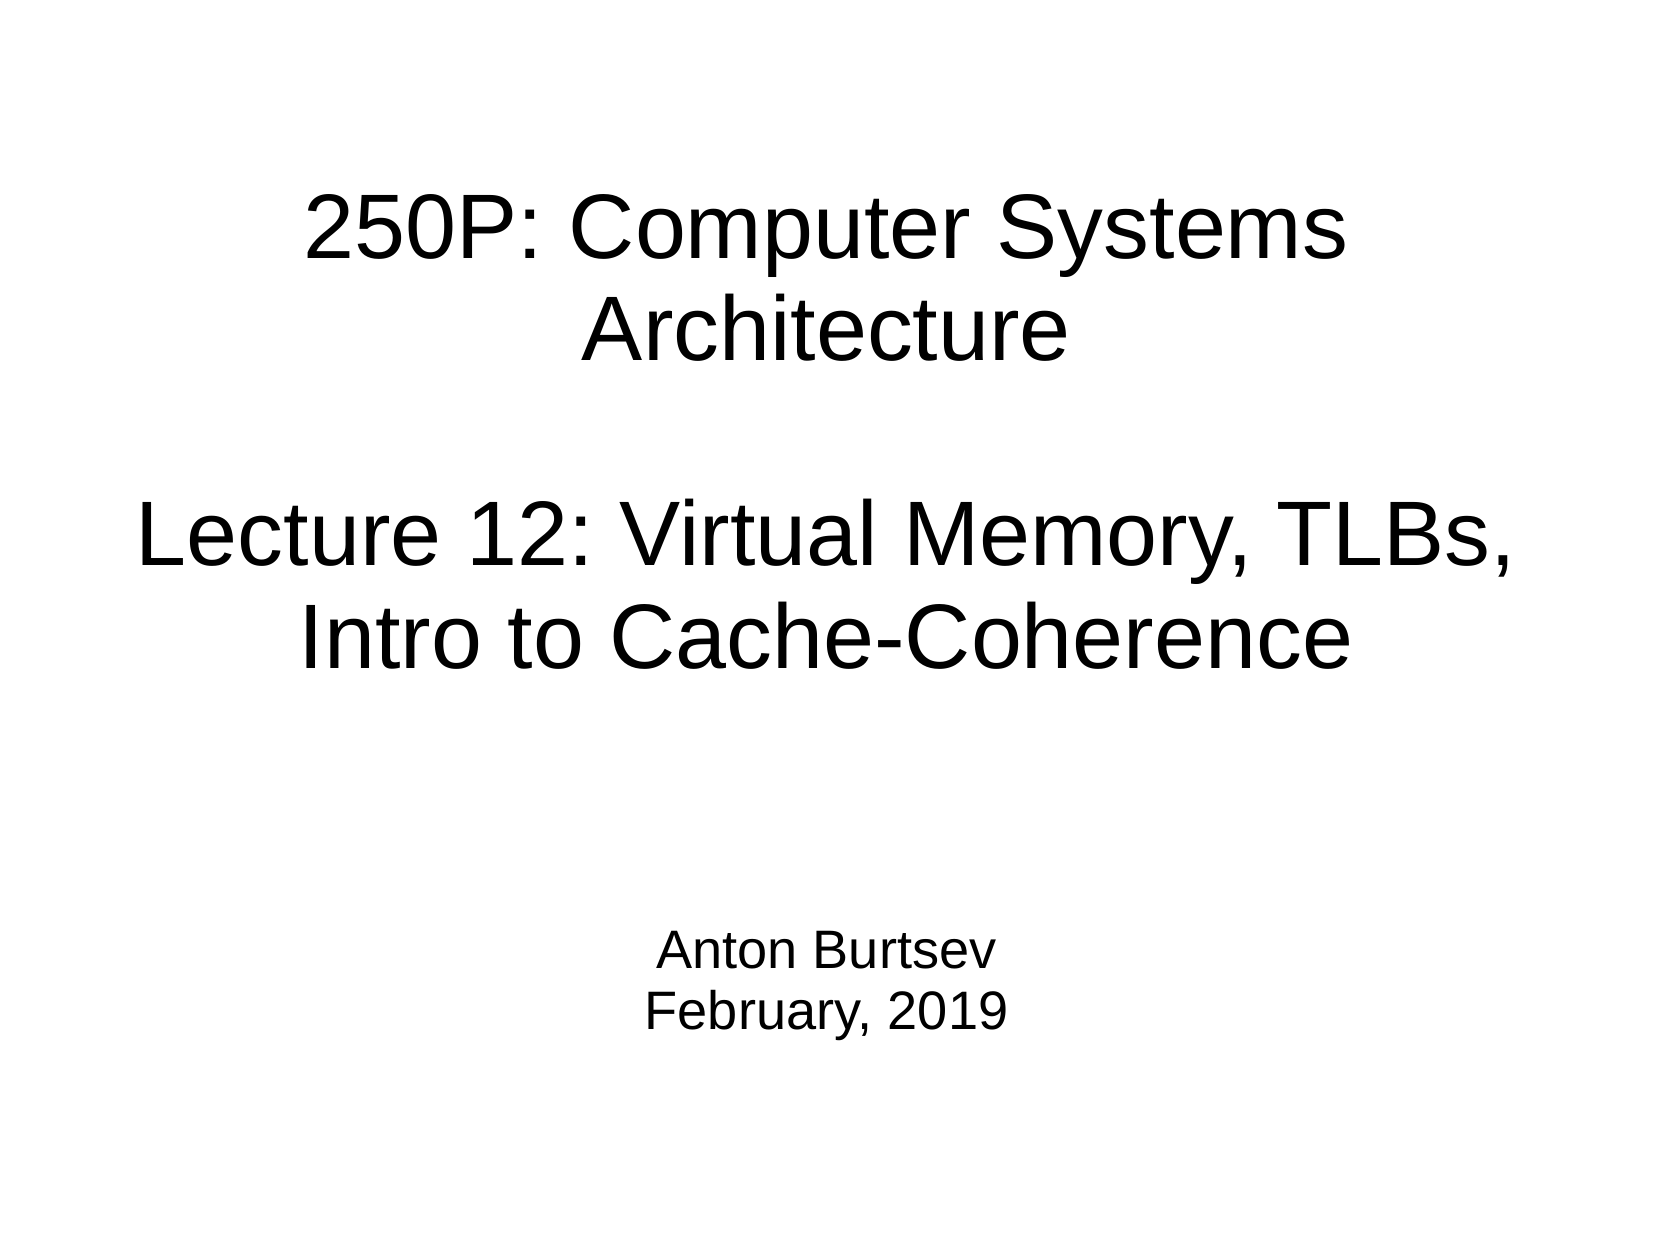

# 250P: Computer Systems Architecture Lecture 12: Virtual Memory, TLBs, Intro to Cache-Coherence
Anton Burtsev
February, 2019